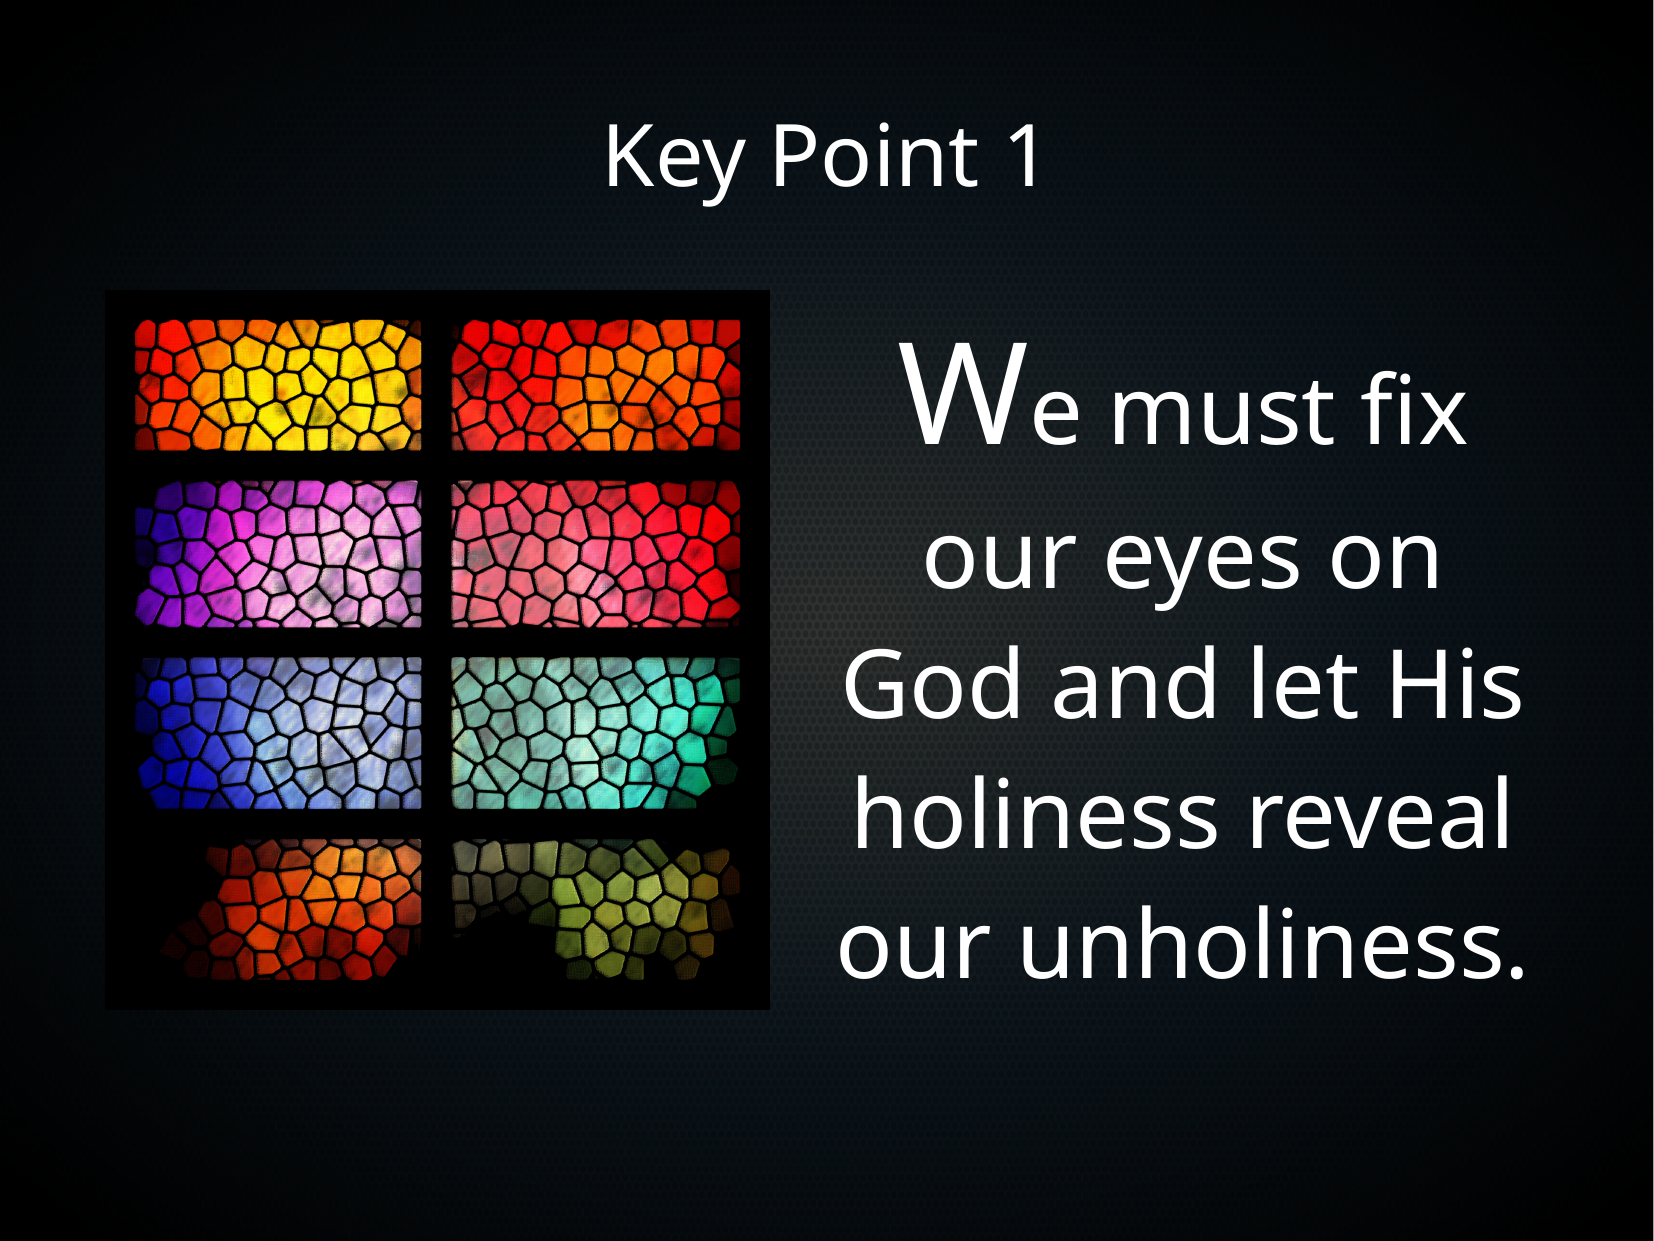

# Key Point 1
We must fix our eyes on God and let His holiness reveal our unholiness.